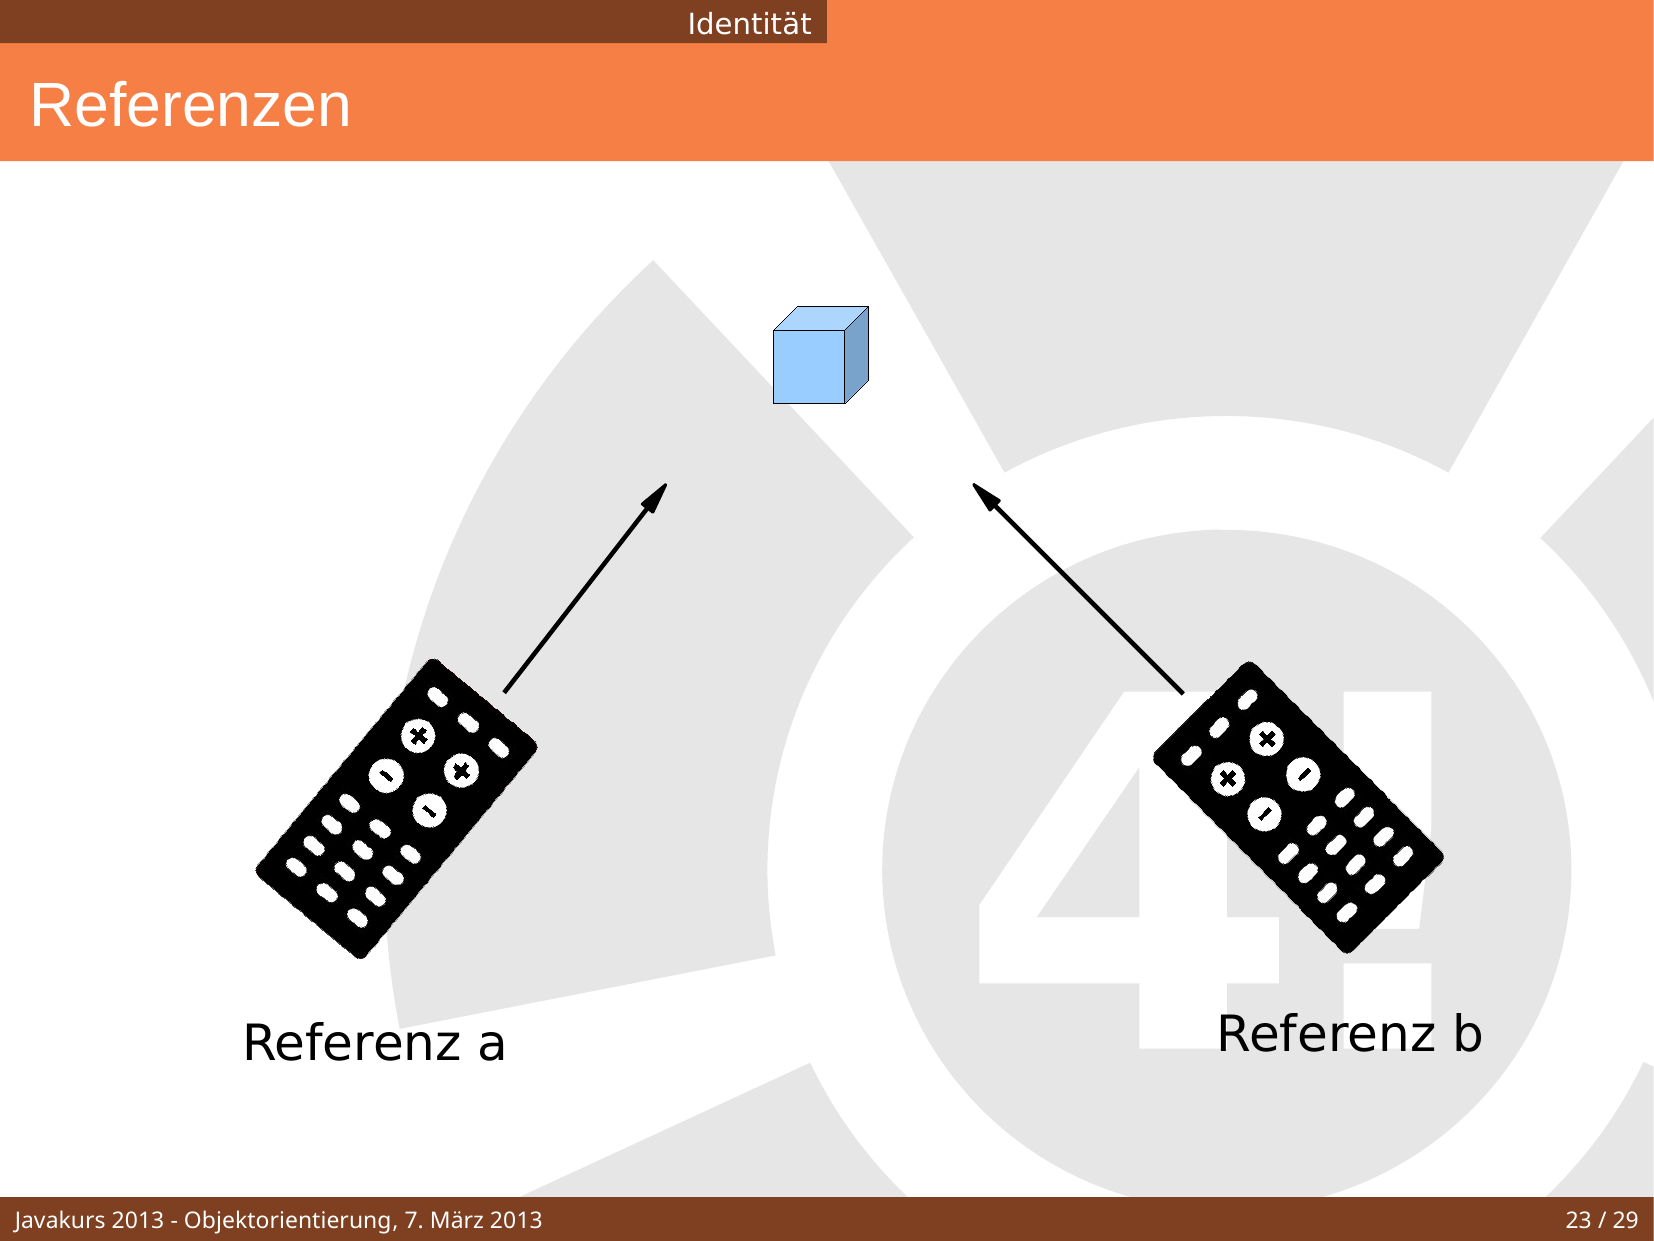

Identität
# Referenzen
Referenz b
Referenz a